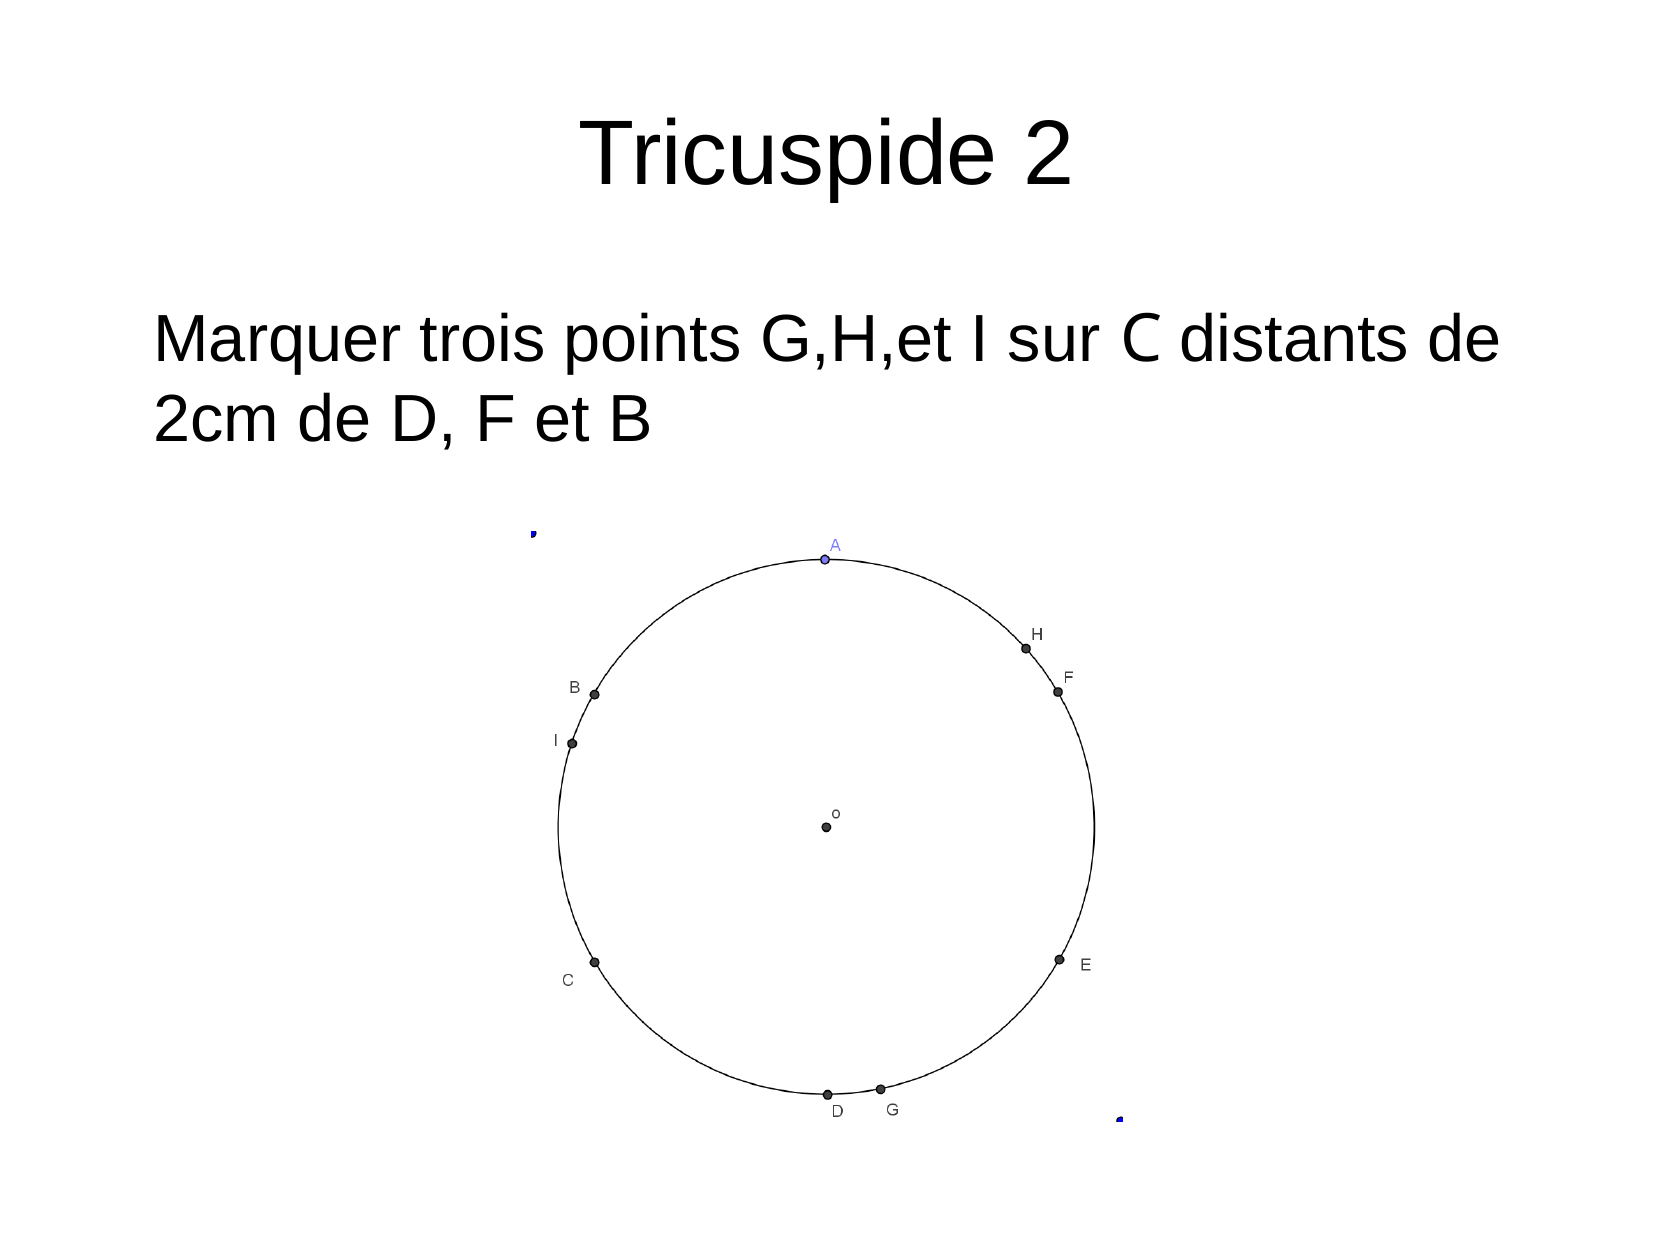

# Tricuspide 2
Marquer trois points G,H,et I sur C distants de 2cm de D, F et B